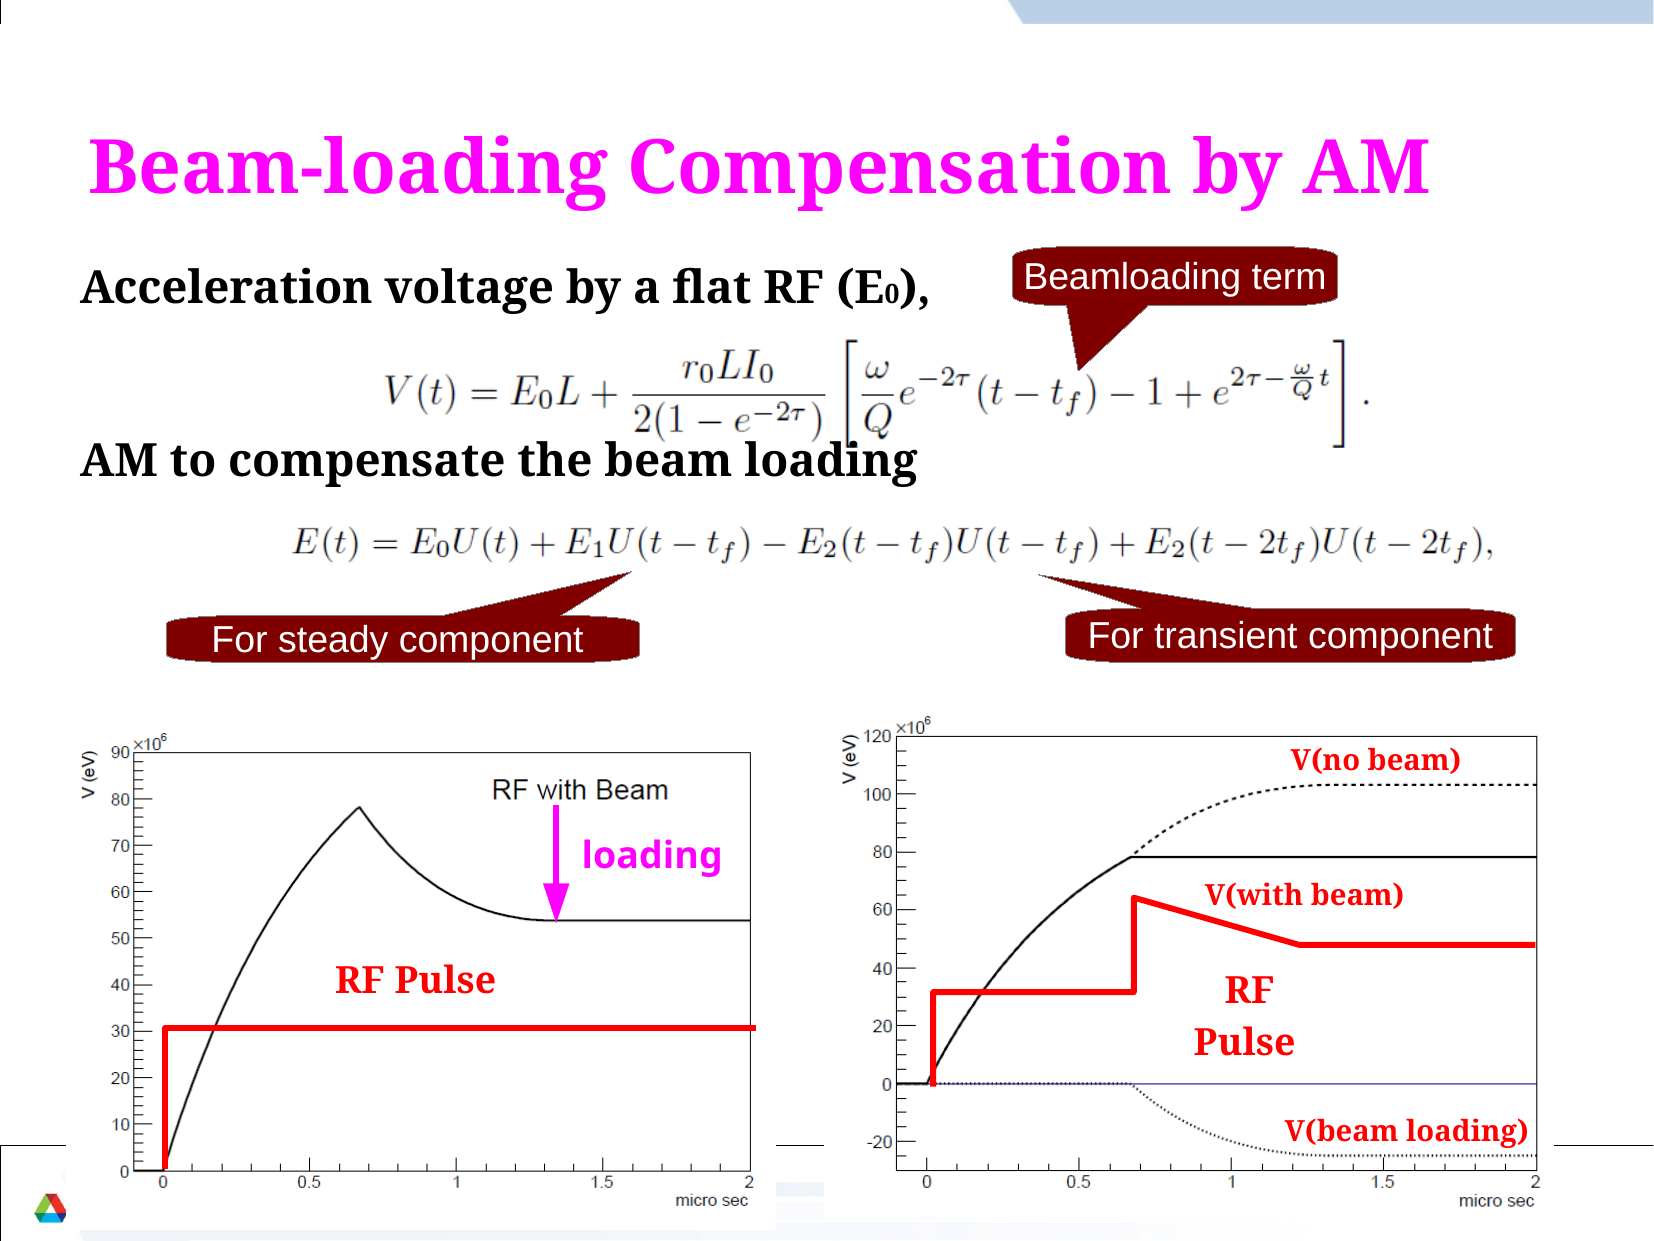

# Beam-loading Compensation by AM
Beamloading term
Acceleration voltage by a flat RF (E0),
AM to compensate the beam loading
For transient component
For steady component
RF Pulse
V(no beam)
loading
V(with beam)
RF Pulse
V(beam loading)